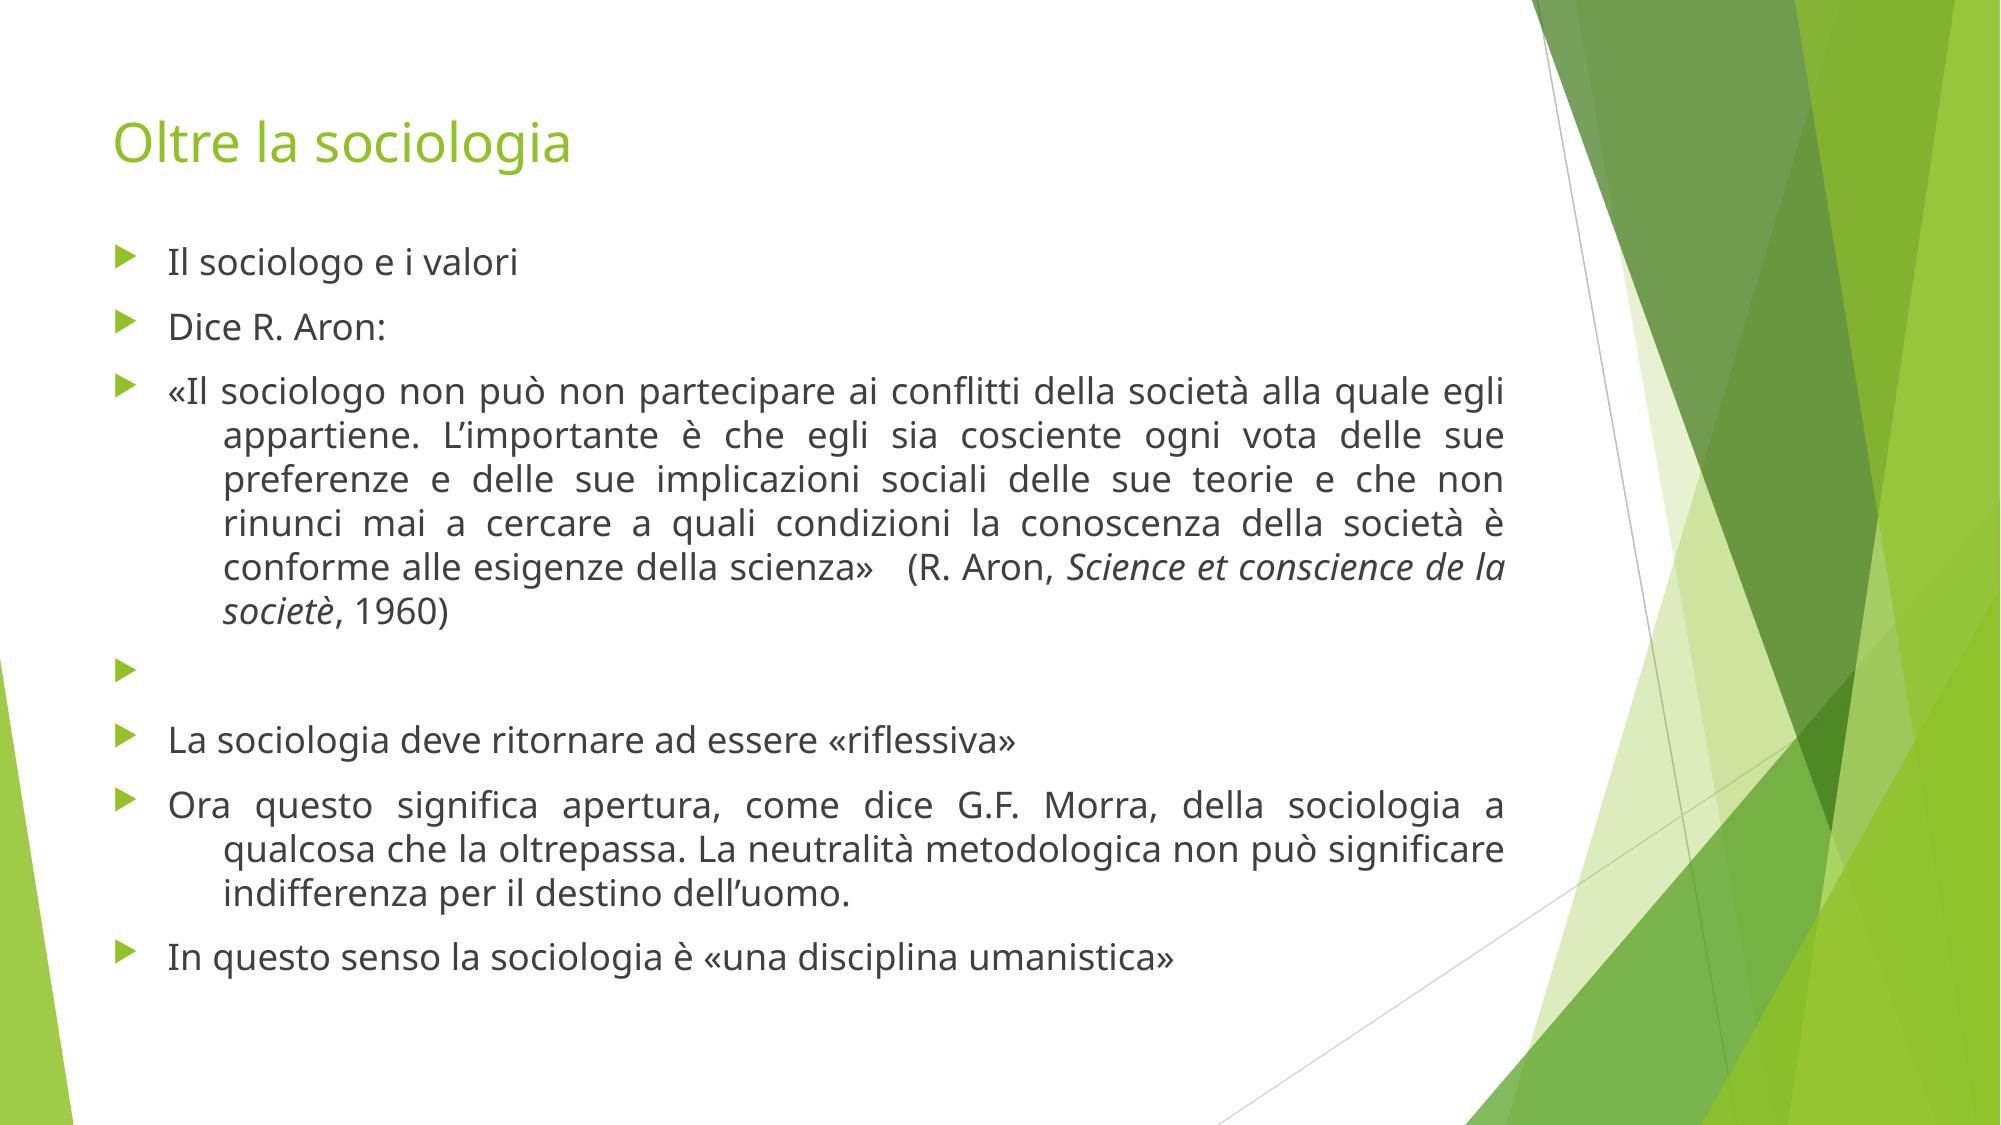

# Oltre la sociologia
Il sociologo e i valori
Dice R. Aron:
«Il sociologo non può non partecipare ai conflitti della società alla quale egli appartiene. L’importante è che egli sia cosciente ogni vota delle sue preferenze e delle sue implicazioni sociali delle sue teorie e che non rinunci mai a cercare a quali condizioni la conoscenza della società è conforme alle esigenze della scienza» (R. Aron, Science et conscience de la societè, 1960)
La sociologia deve ritornare ad essere «riflessiva»
Ora questo significa apertura, come dice G.F. Morra, della sociologia a qualcosa che la oltrepassa. La neutralità metodologica non può significare indifferenza per il destino dell’uomo.
In questo senso la sociologia è «una disciplina umanistica»